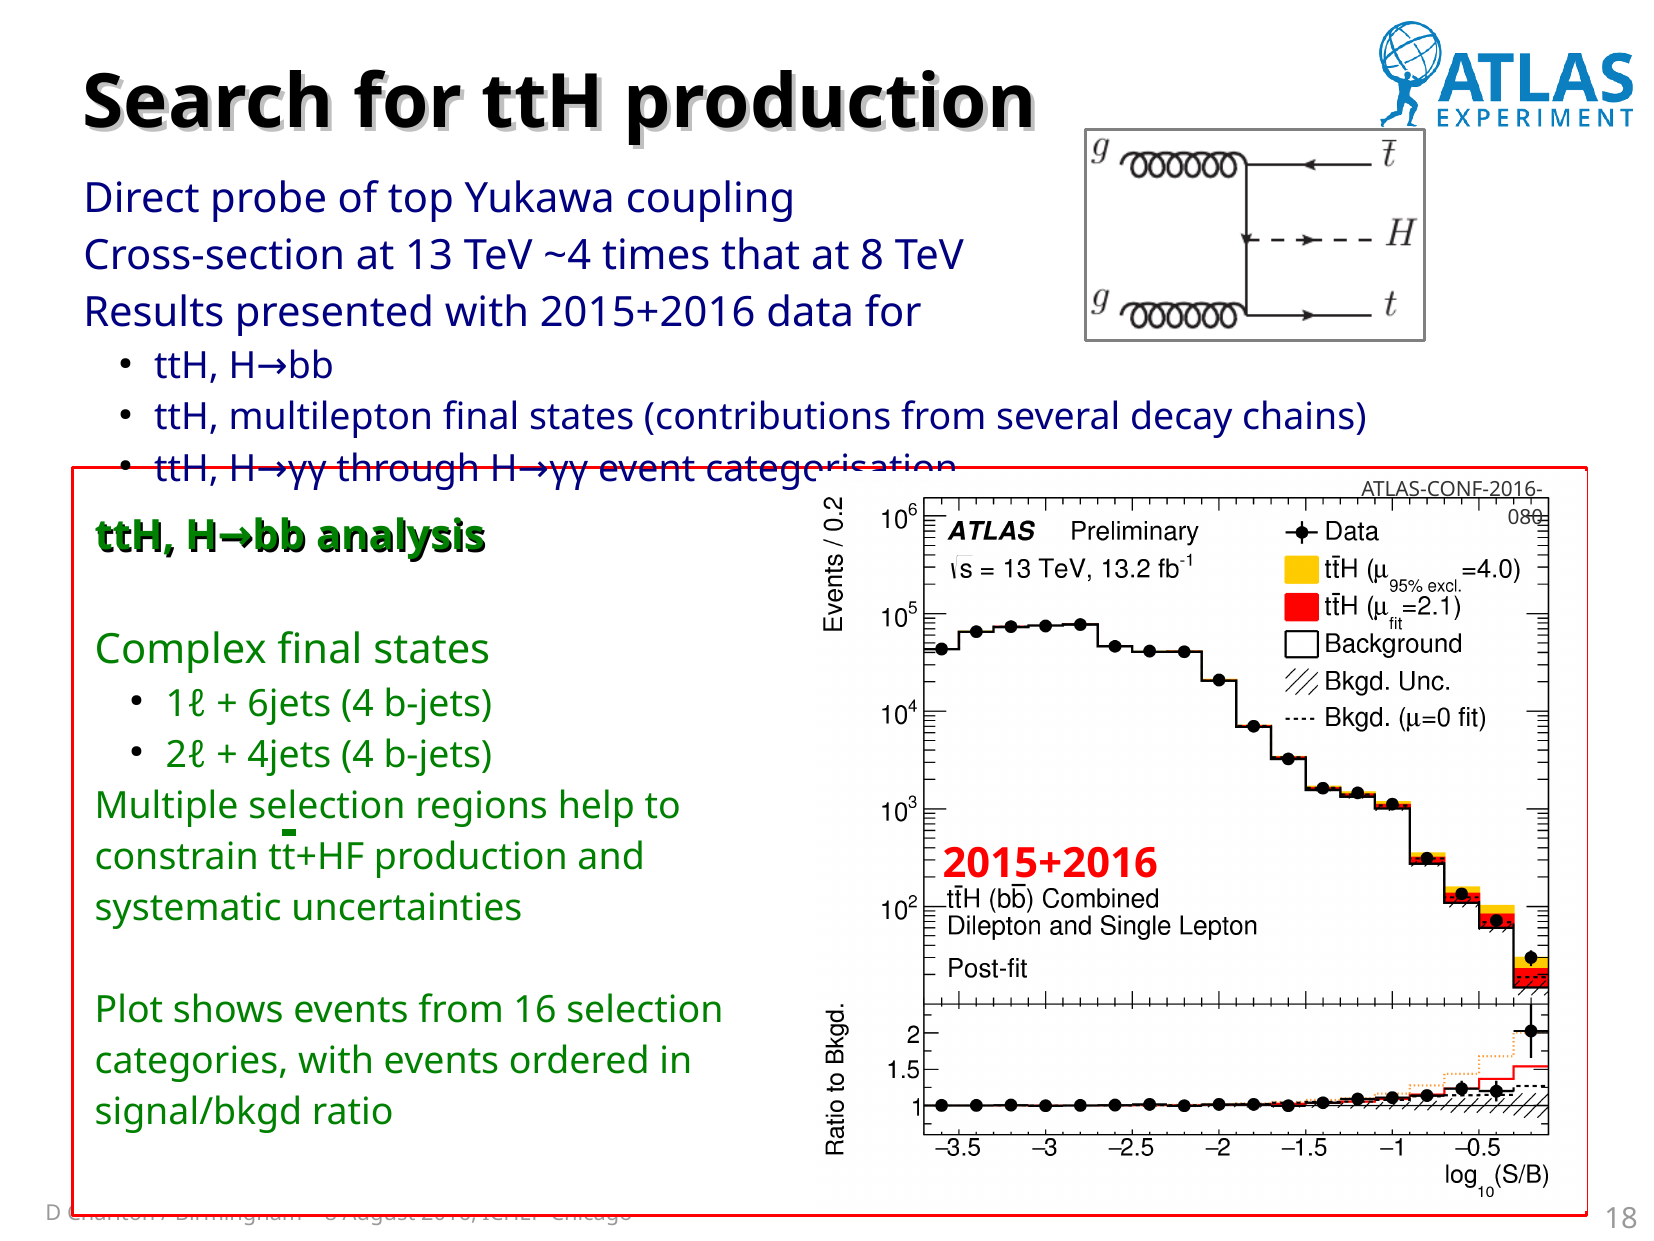

# Search for ttH production
Direct probe of top Yukawa coupling
Cross-section at 13 TeV ~4 times that at 8 TeV
Results presented with 2015+2016 data for
ttH, H→bb
ttH, multilepton final states (contributions from several decay chains)
ttH, H→γγ through H→γγ event categorisation
ATLAS-CONF-2016-080
ttH, H→bb analysis
Complex final states
1ℓ + 6jets (4 b-jets)
2ℓ + 4jets (4 b-jets)
Multiple selection regions help to constrain tt+HF production and systematic uncertainties
Plot shows events from 16 selection categories, with events ordered in signal/bkgd ratio
2015+2016